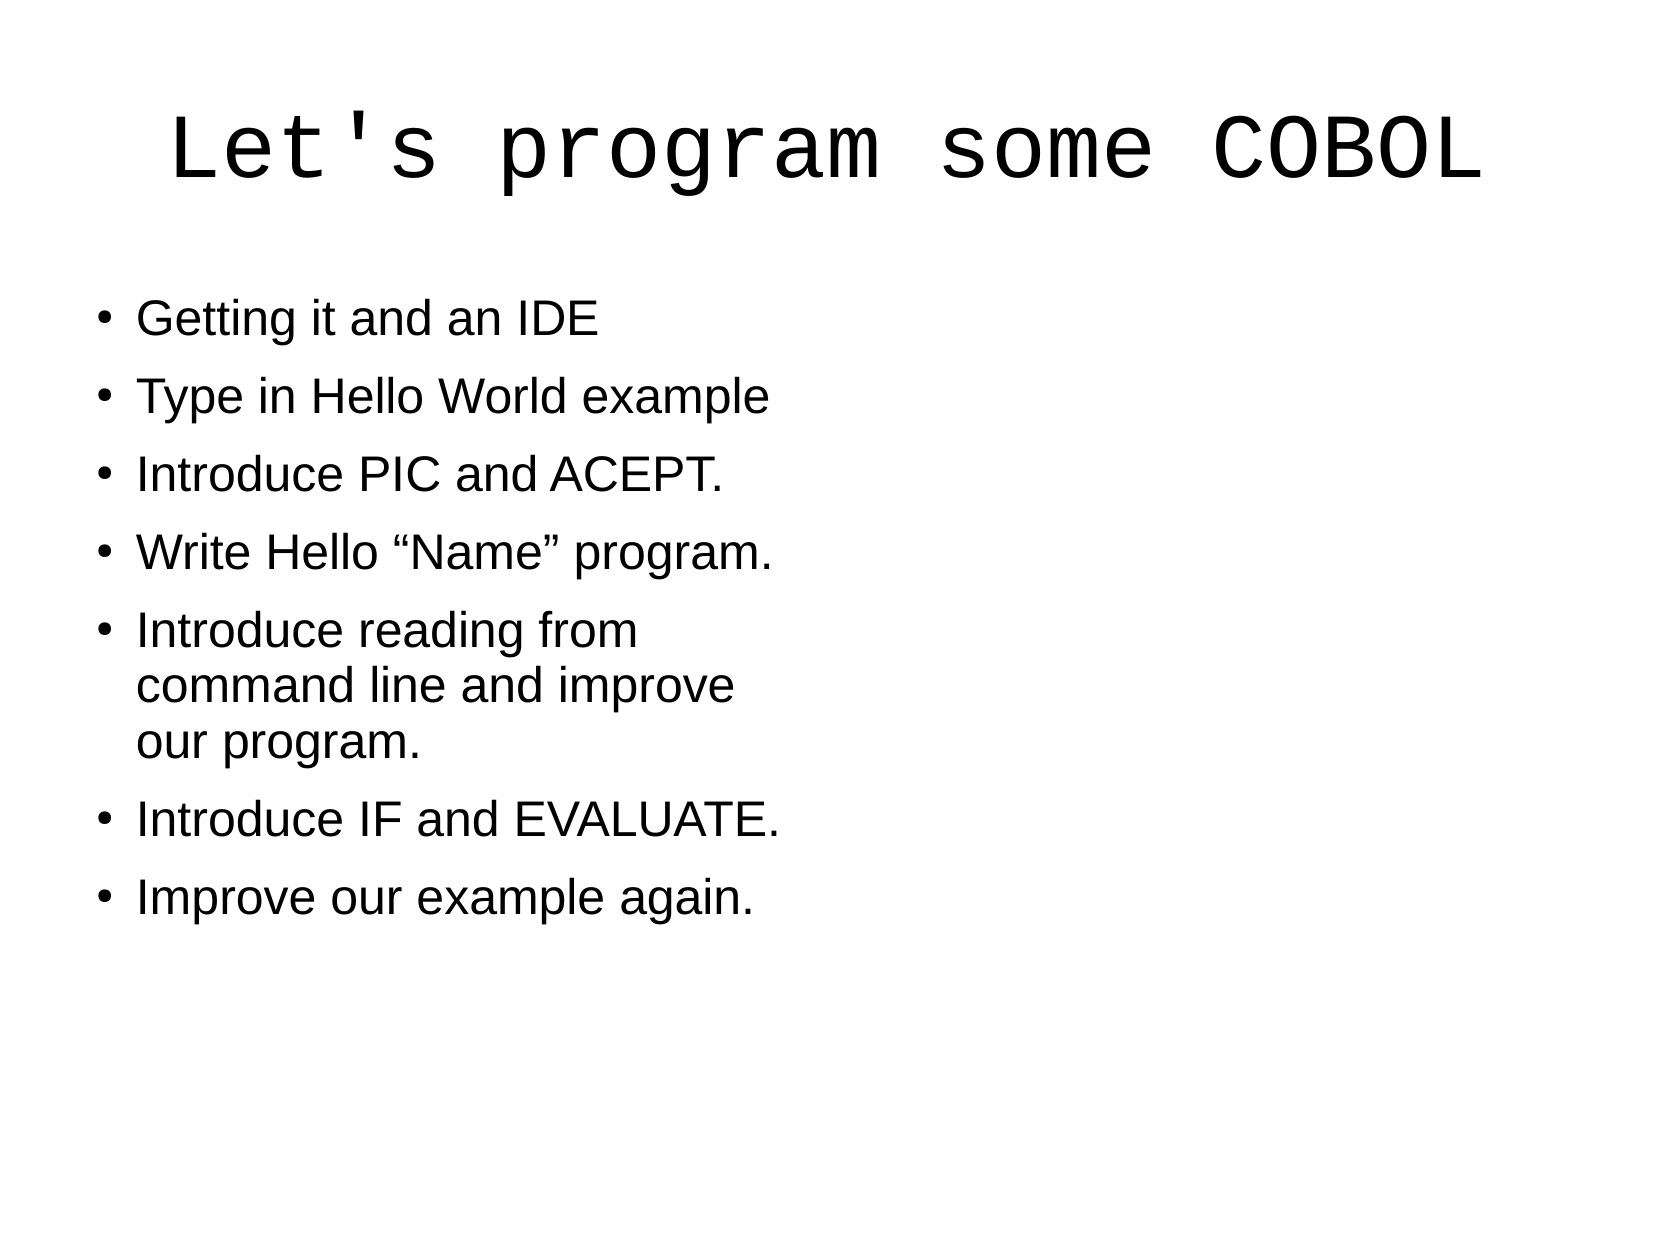

# Let's program some COBOL
Getting it and an IDE
Type in Hello World example
Introduce PIC and ACEPT.
Write Hello “Name” program.
Introduce reading from command line and improve our program.
Introduce IF and EVALUATE.
Improve our example again.